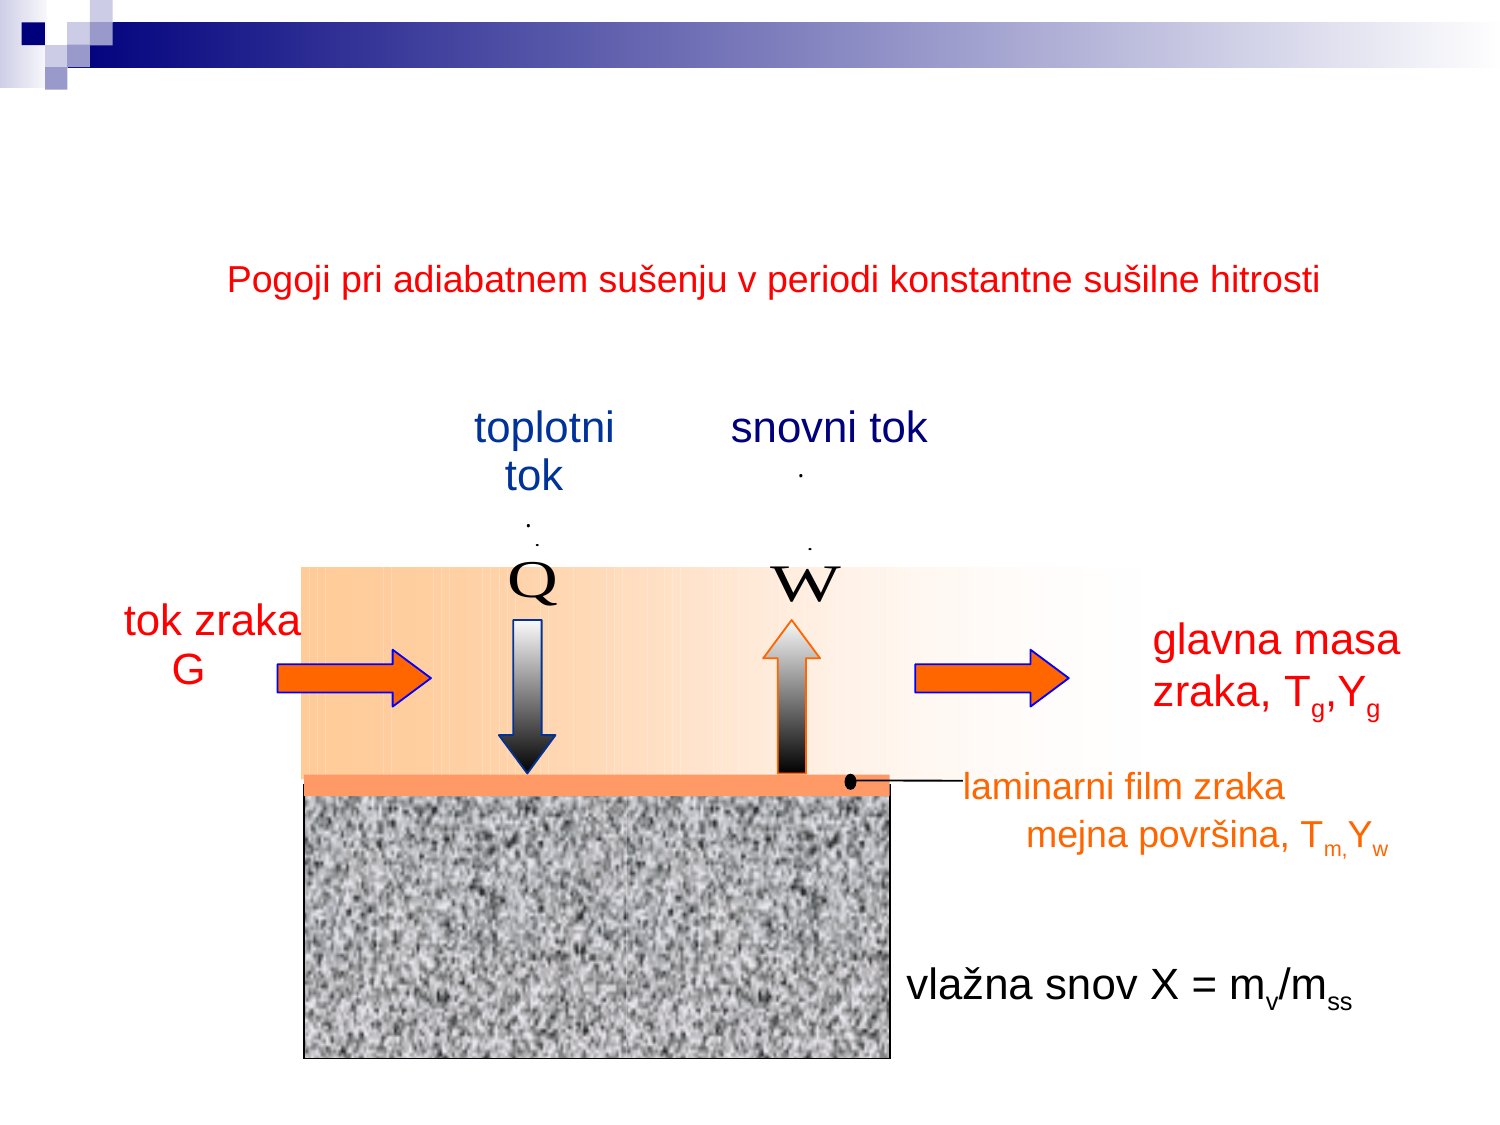

Pogoji pri adiabatnem sušenju v periodi konstantne sušilne hitrosti
toplotni
tok
.
snovni tok
.
tok zraka
G
glavna masa
zraka, Tg,Yg
laminarni film zraka
mejna površina, Tm,Yw
vlažna snov X = mv/mss